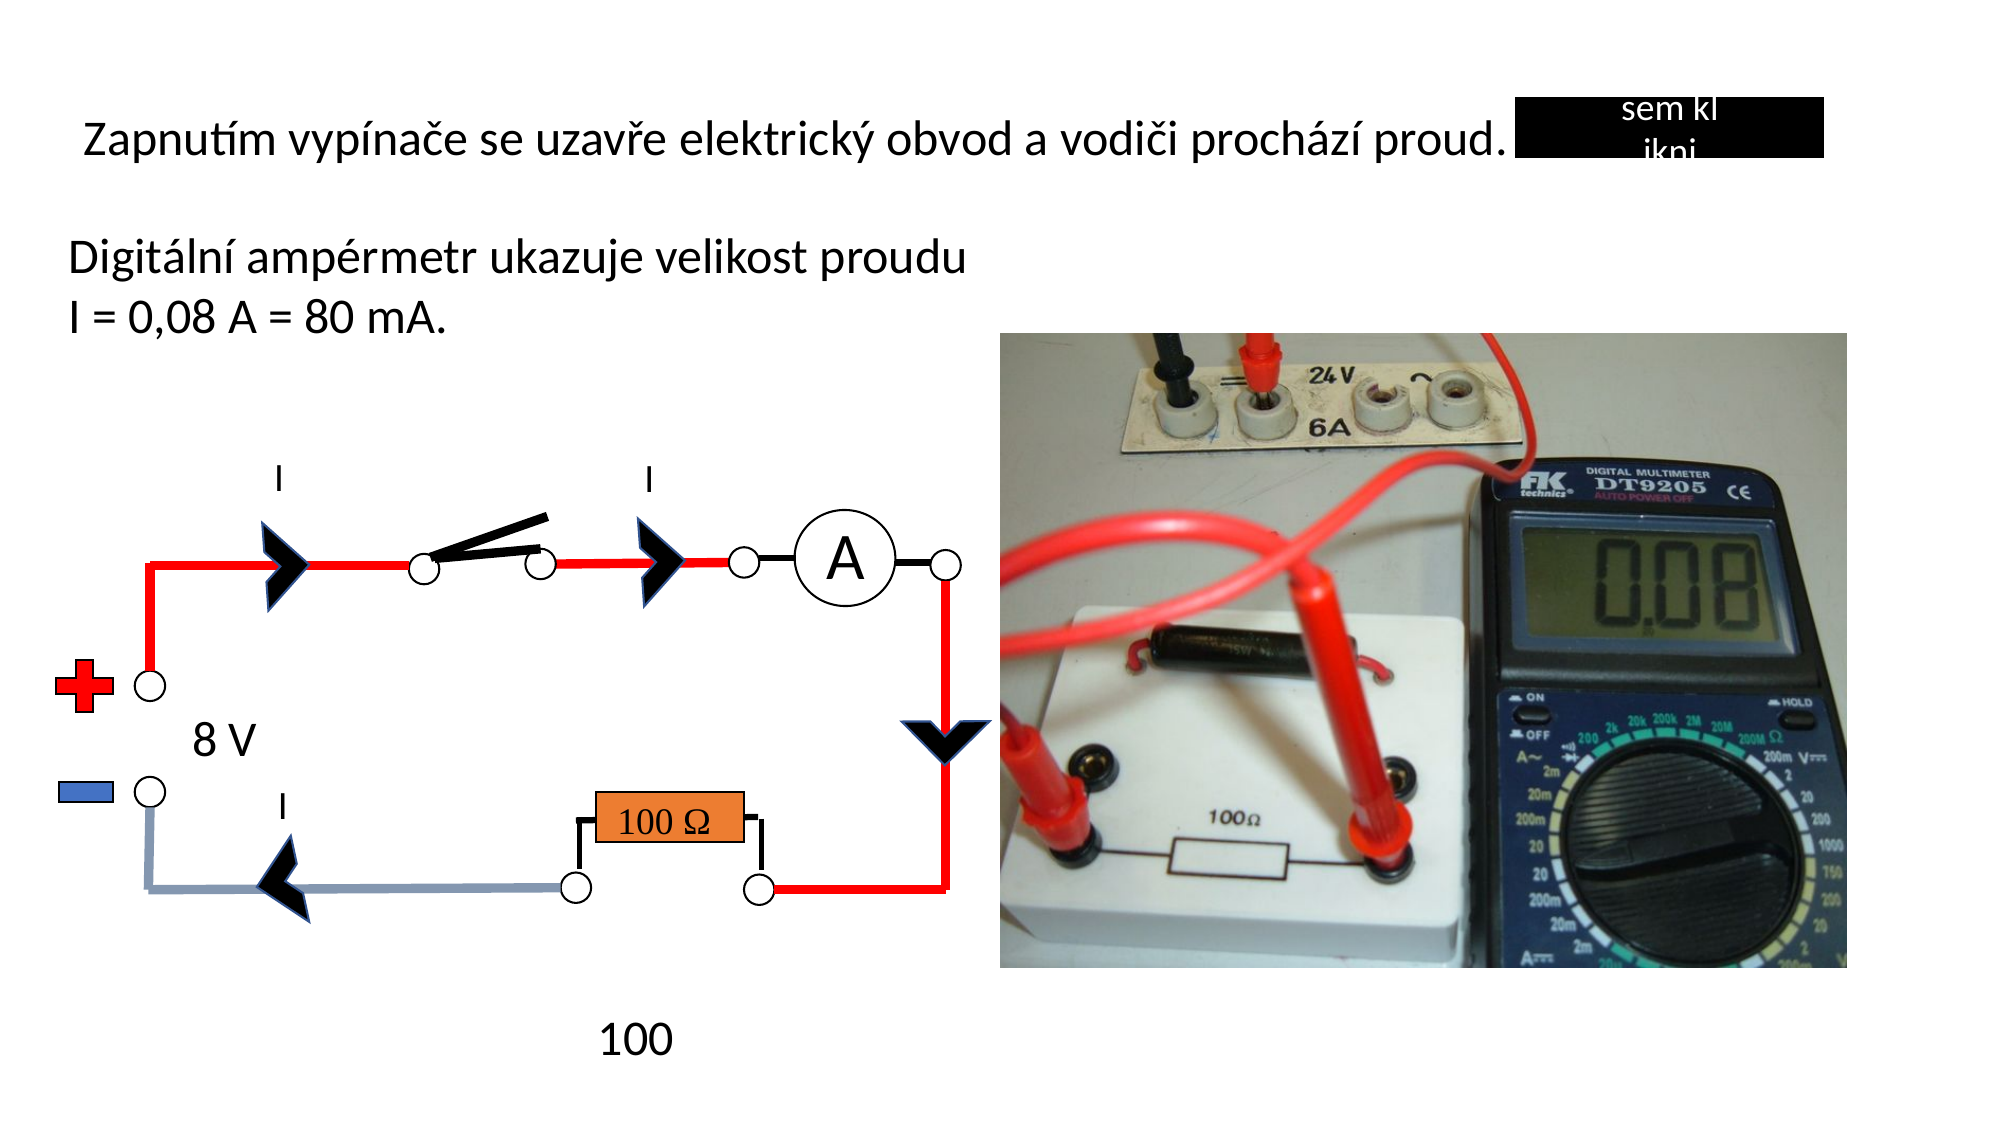

Zapnutím vypínače se uzavře elektrický obvod a vodiči prochází proud.
sem kl
ikni
Digitální ampérmetr ukazuje velikost proudu
I = 0,08 A = 80 mA.
100Ω
100Ω
51Ω
I
I
A
I
8 V
I
100 Ω
100